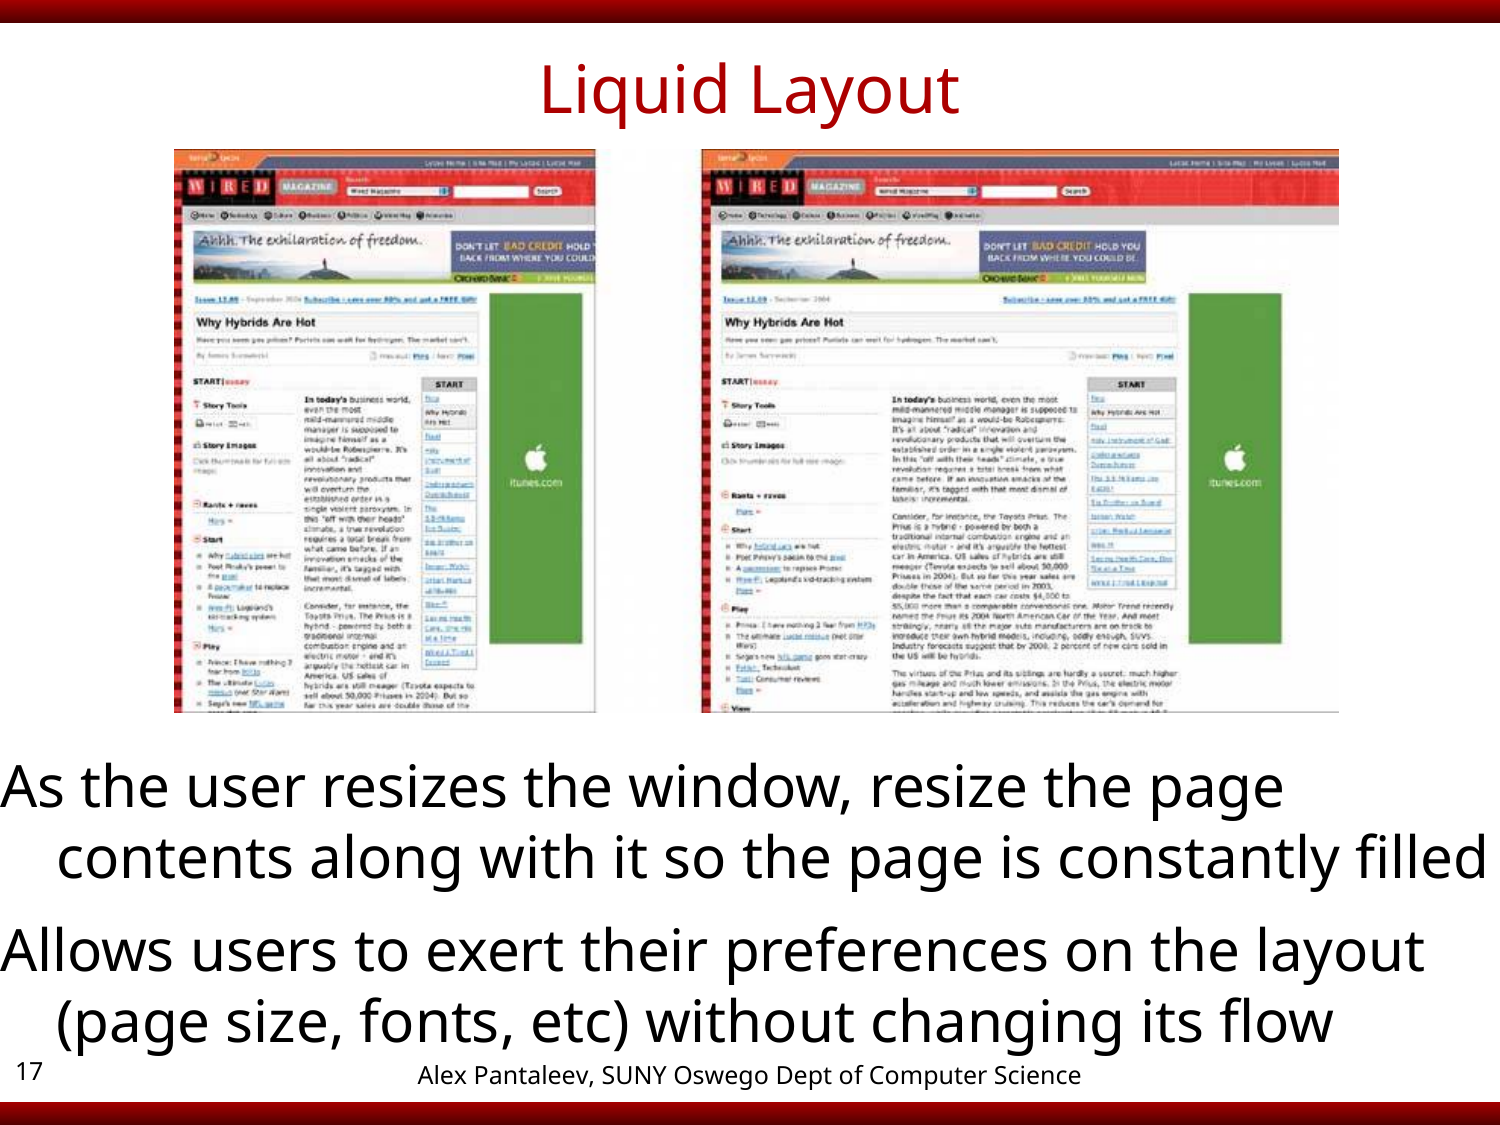

# Liquid Layout
As the user resizes the window, resize the page contents along with it so the page is constantly filled
Allows users to exert their preferences on the layout (page size, fonts, etc) without changing its flow
17